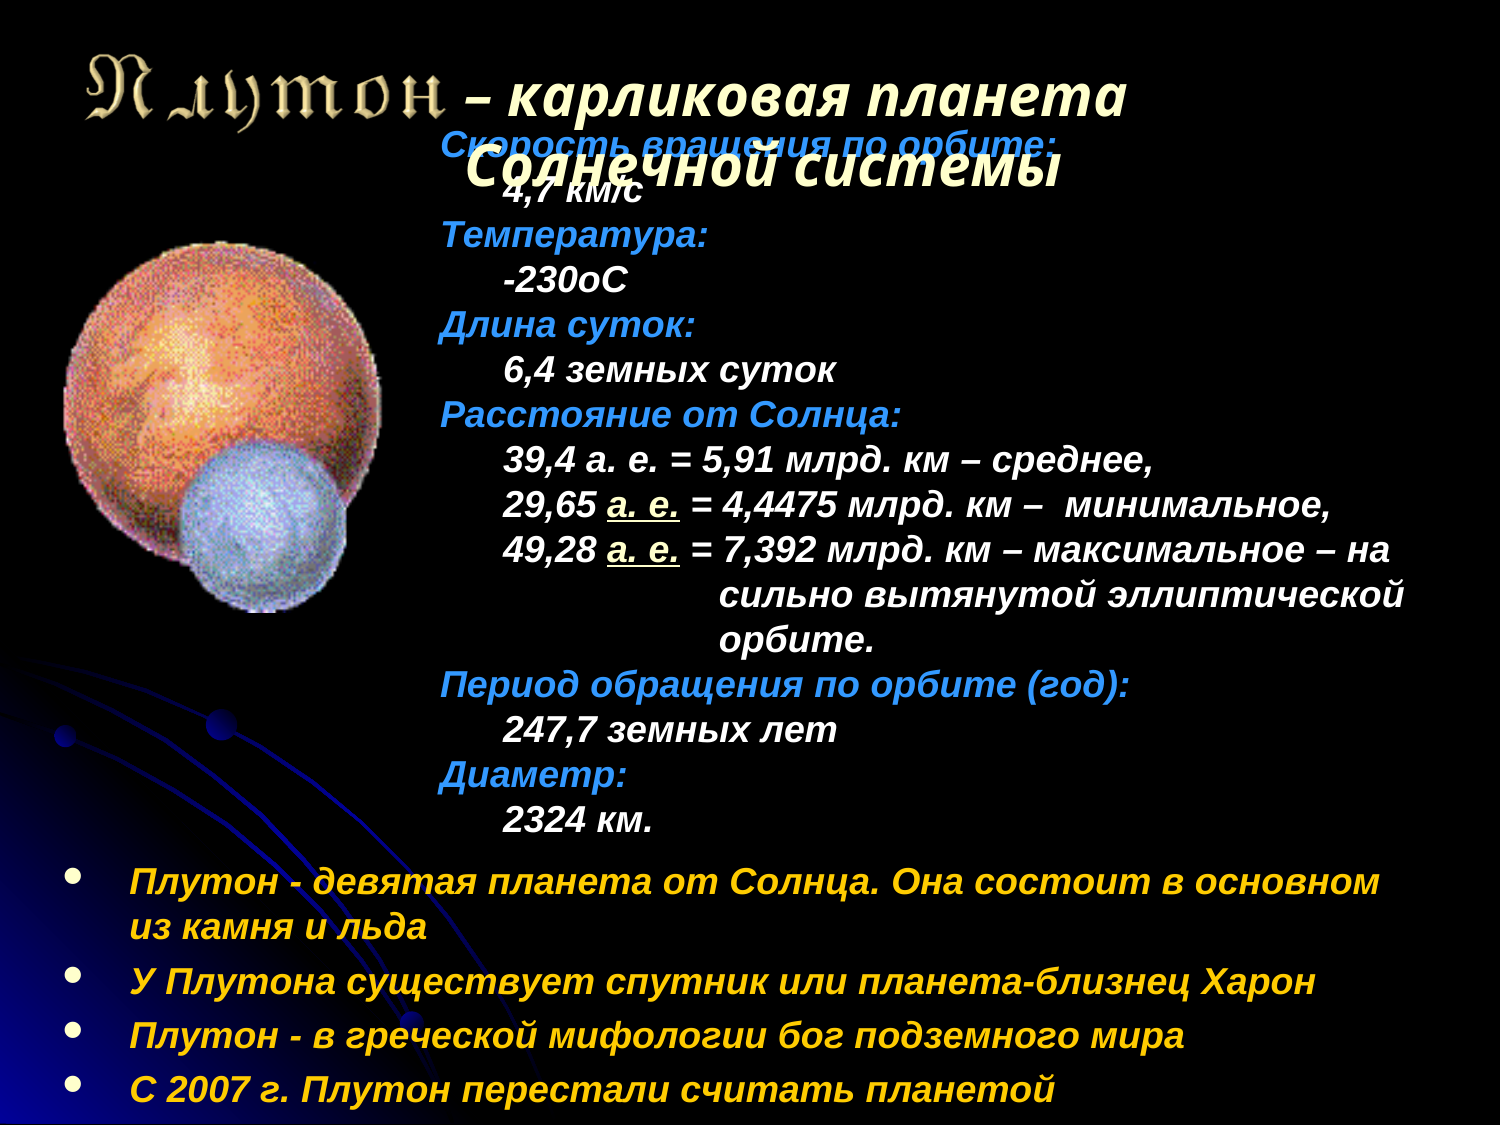

– карликовая планета Солнечной системы
Скорость вращения по орбите:
 4,7 км/с
Температура:
 -230oC
Длина суток:
 6,4 земных суток
Расстояние от Солнца:
 39,4 а. е. = 5,91 млрд. км – среднее,
 29,65 а. е. = 4,4475 млрд. км – минимальное,
 49,28 а. е. = 7,392 млрд. км – максимальное – на сильно вытянутой эллиптической орбите.
Период обращения по орбите (год):
 247,7 земных лет
Диаметр:
 2324 км.
Плутон - девятая планета от Солнца. Она состоит в основном из камня и льда
У Плутона существует спутник или планета-близнец Харон
Плутон - в греческой мифологии бог подземного мира
С 2007 г. Плутон перестали считать планетой